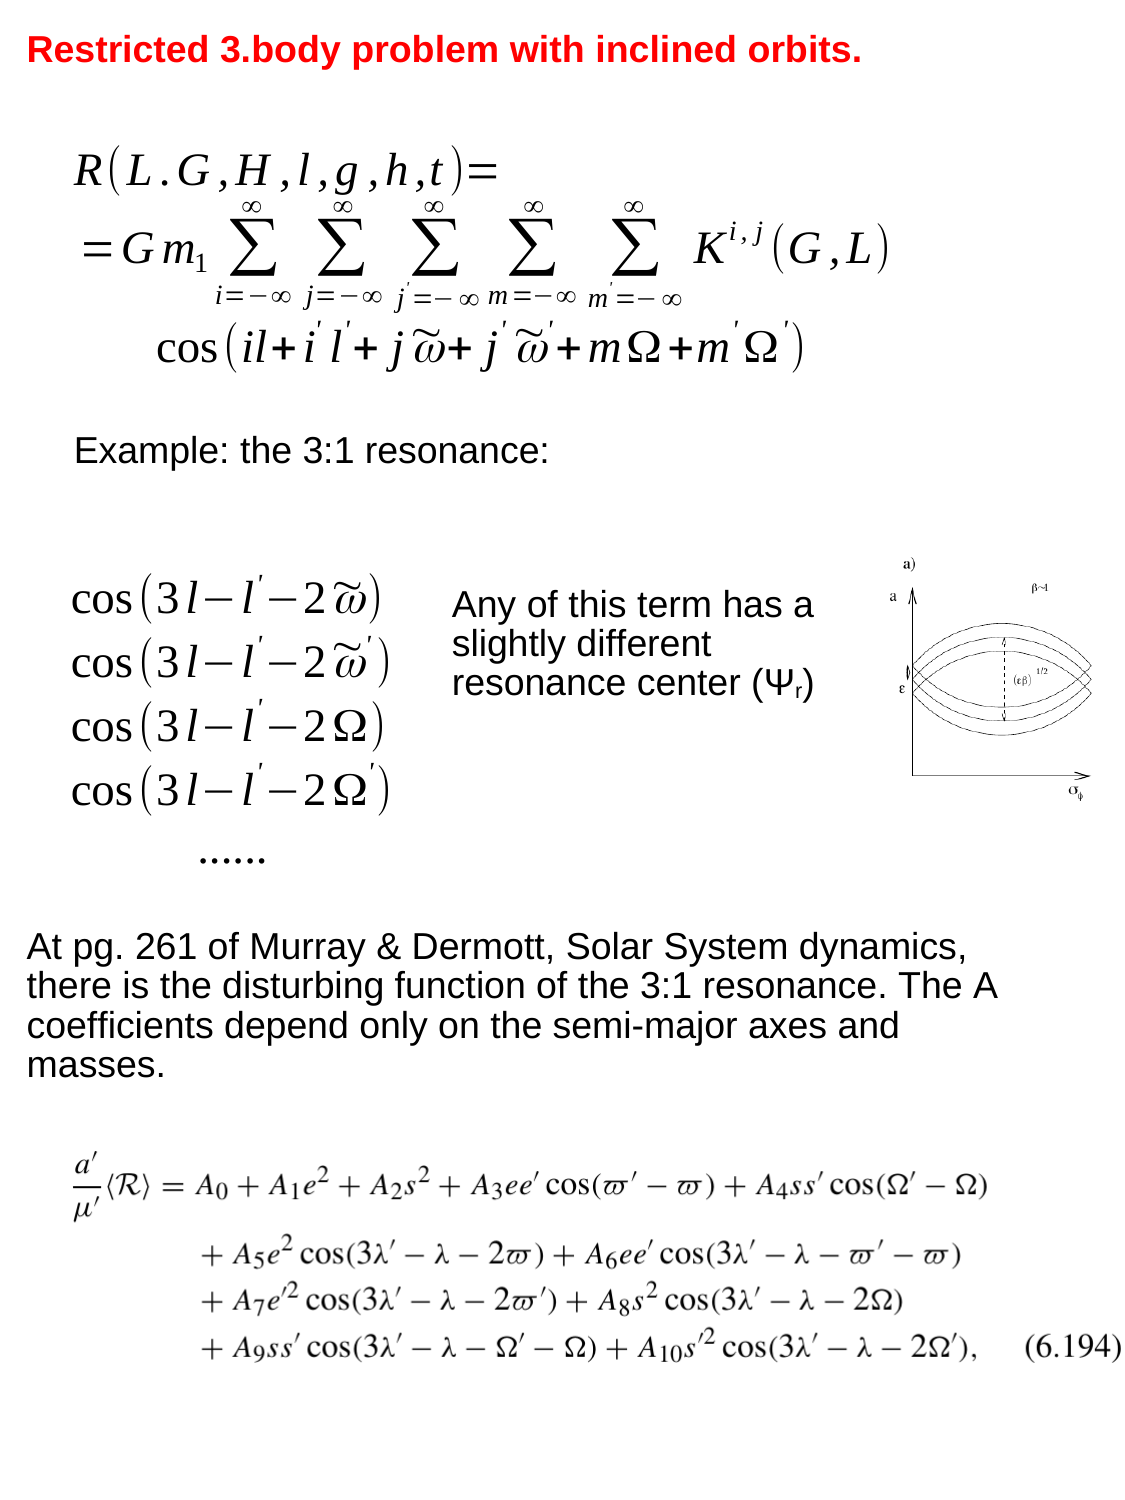

Restricted 3.body problem with inclined orbits.
Example: the 3:1 resonance:
Any of this term has a slightly different resonance center (Ψr)
At pg. 261 of Murray & Dermott, Solar System dynamics, there is the disturbing function of the 3:1 resonance. The A coefficients depend only on the semi-major axes and masses.